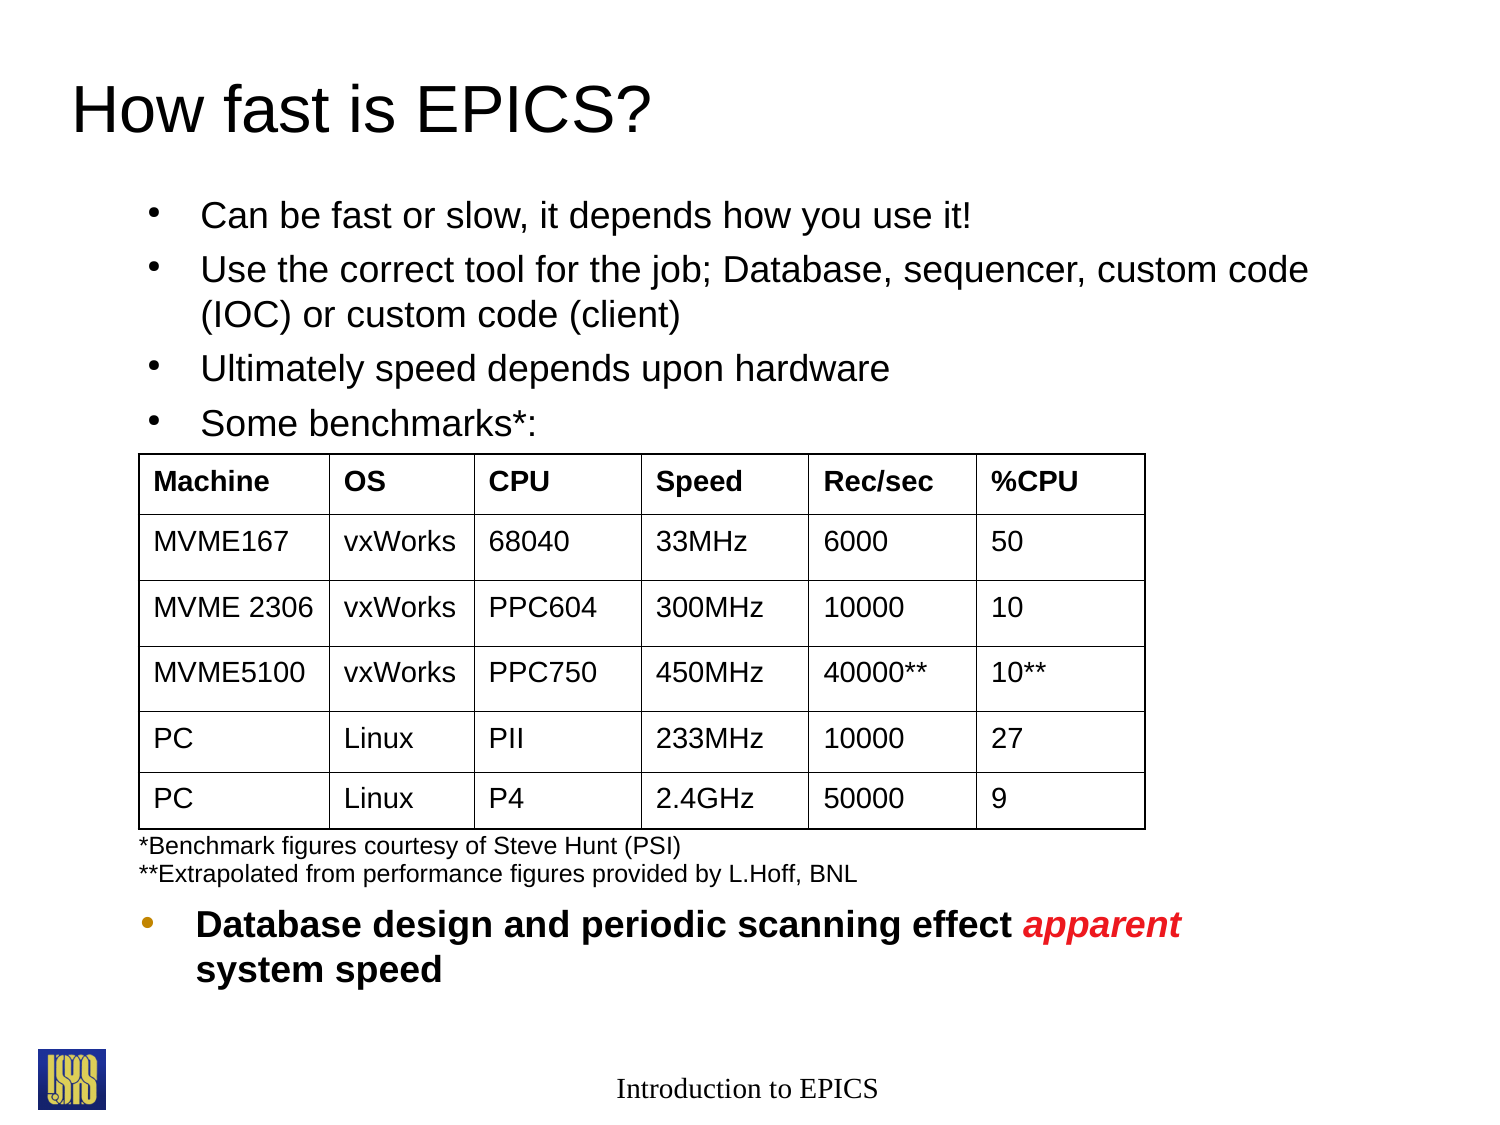

# How fast is EPICS?
Can be fast or slow, it depends how you use it!
Use the correct tool for the job; Database, sequencer, custom code (IOC) or custom code (client)
Ultimately speed depends upon hardware
Some benchmarks*:
| Machine | OS | CPU | Speed | Rec/sec | %CPU |
| --- | --- | --- | --- | --- | --- |
| MVME167 | vxWorks | 68040 | 33MHz | 6000 | 50 |
| MVME 2306 | vxWorks | PPC604 | 300MHz | 10000 | 10 |
| MVME5100 | vxWorks | PPC750 | 450MHz | 40000\*\* | 10\*\* |
| PC | Linux | PII | 233MHz | 10000 | 27 |
| PC | Linux | P4 | 2.4GHz | 50000 | 9 |
*Benchmark figures courtesy of Steve Hunt (PSI)
**Extrapolated from performance figures provided by L.Hoff, BNL
Database design and periodic scanning effect apparent system speed
[Your Presentation Title]